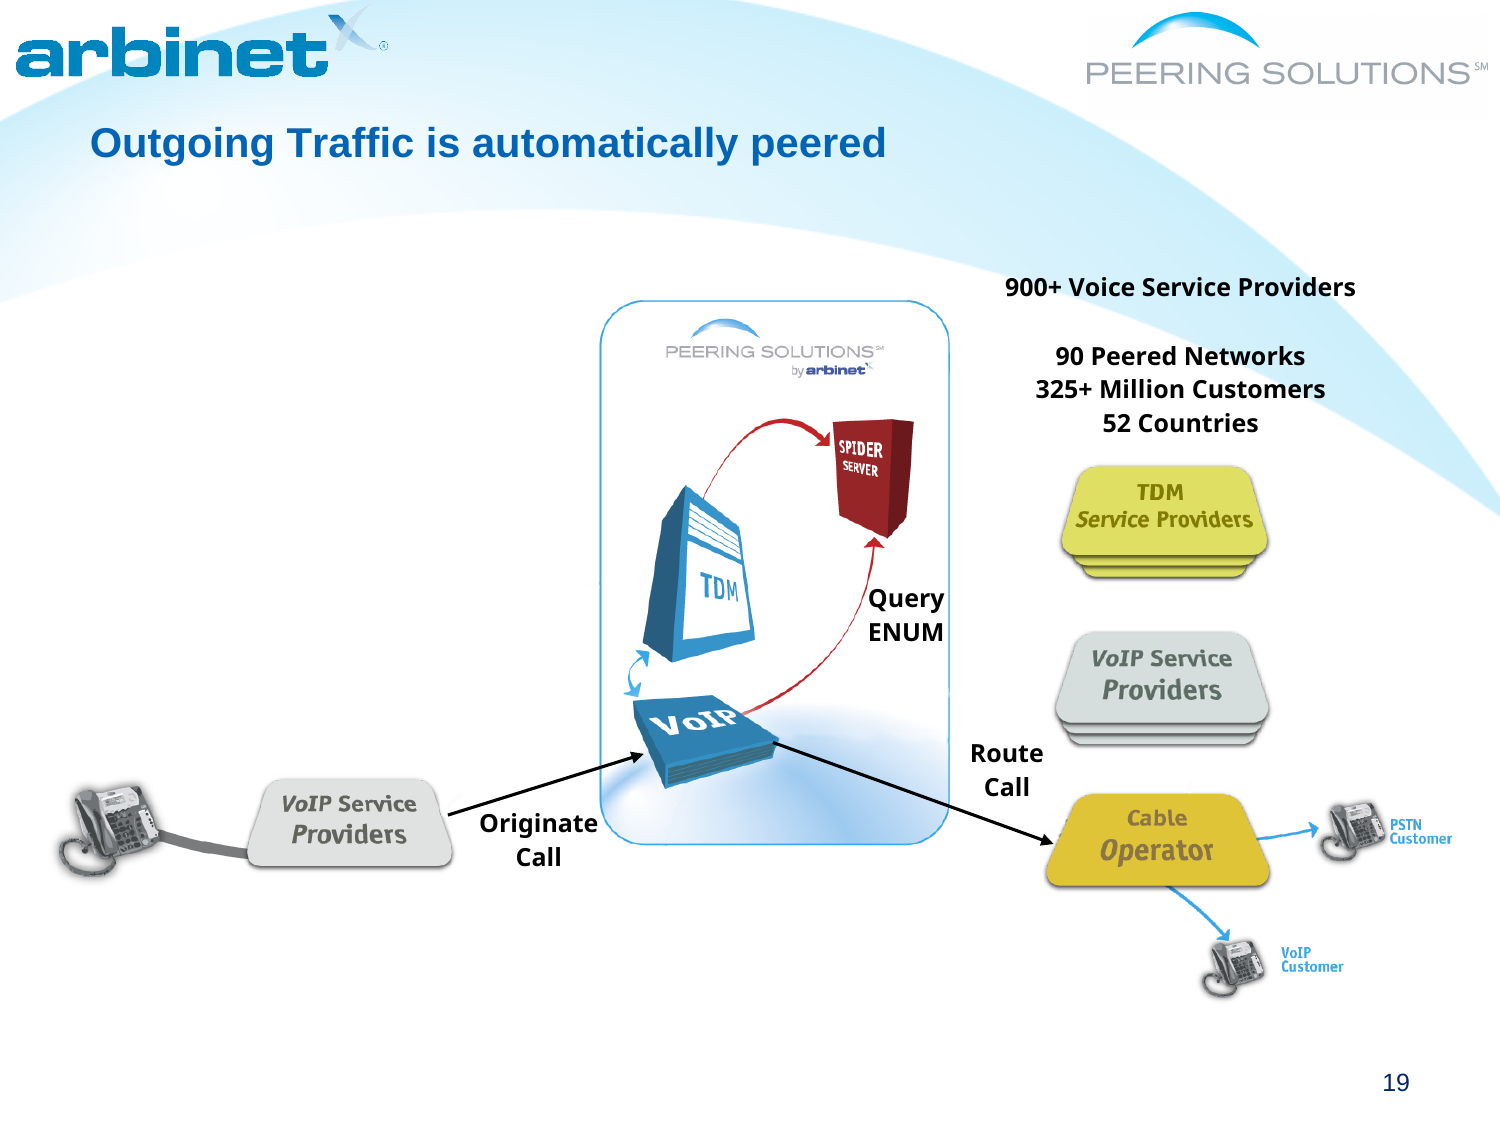

# Outgoing Traffic is automatically peered
900+ Voice Service Providers
90 Peered Networks
325+ Million Customers
52 Countries
Query
ENUM
Route
Call
Originate
Call
19